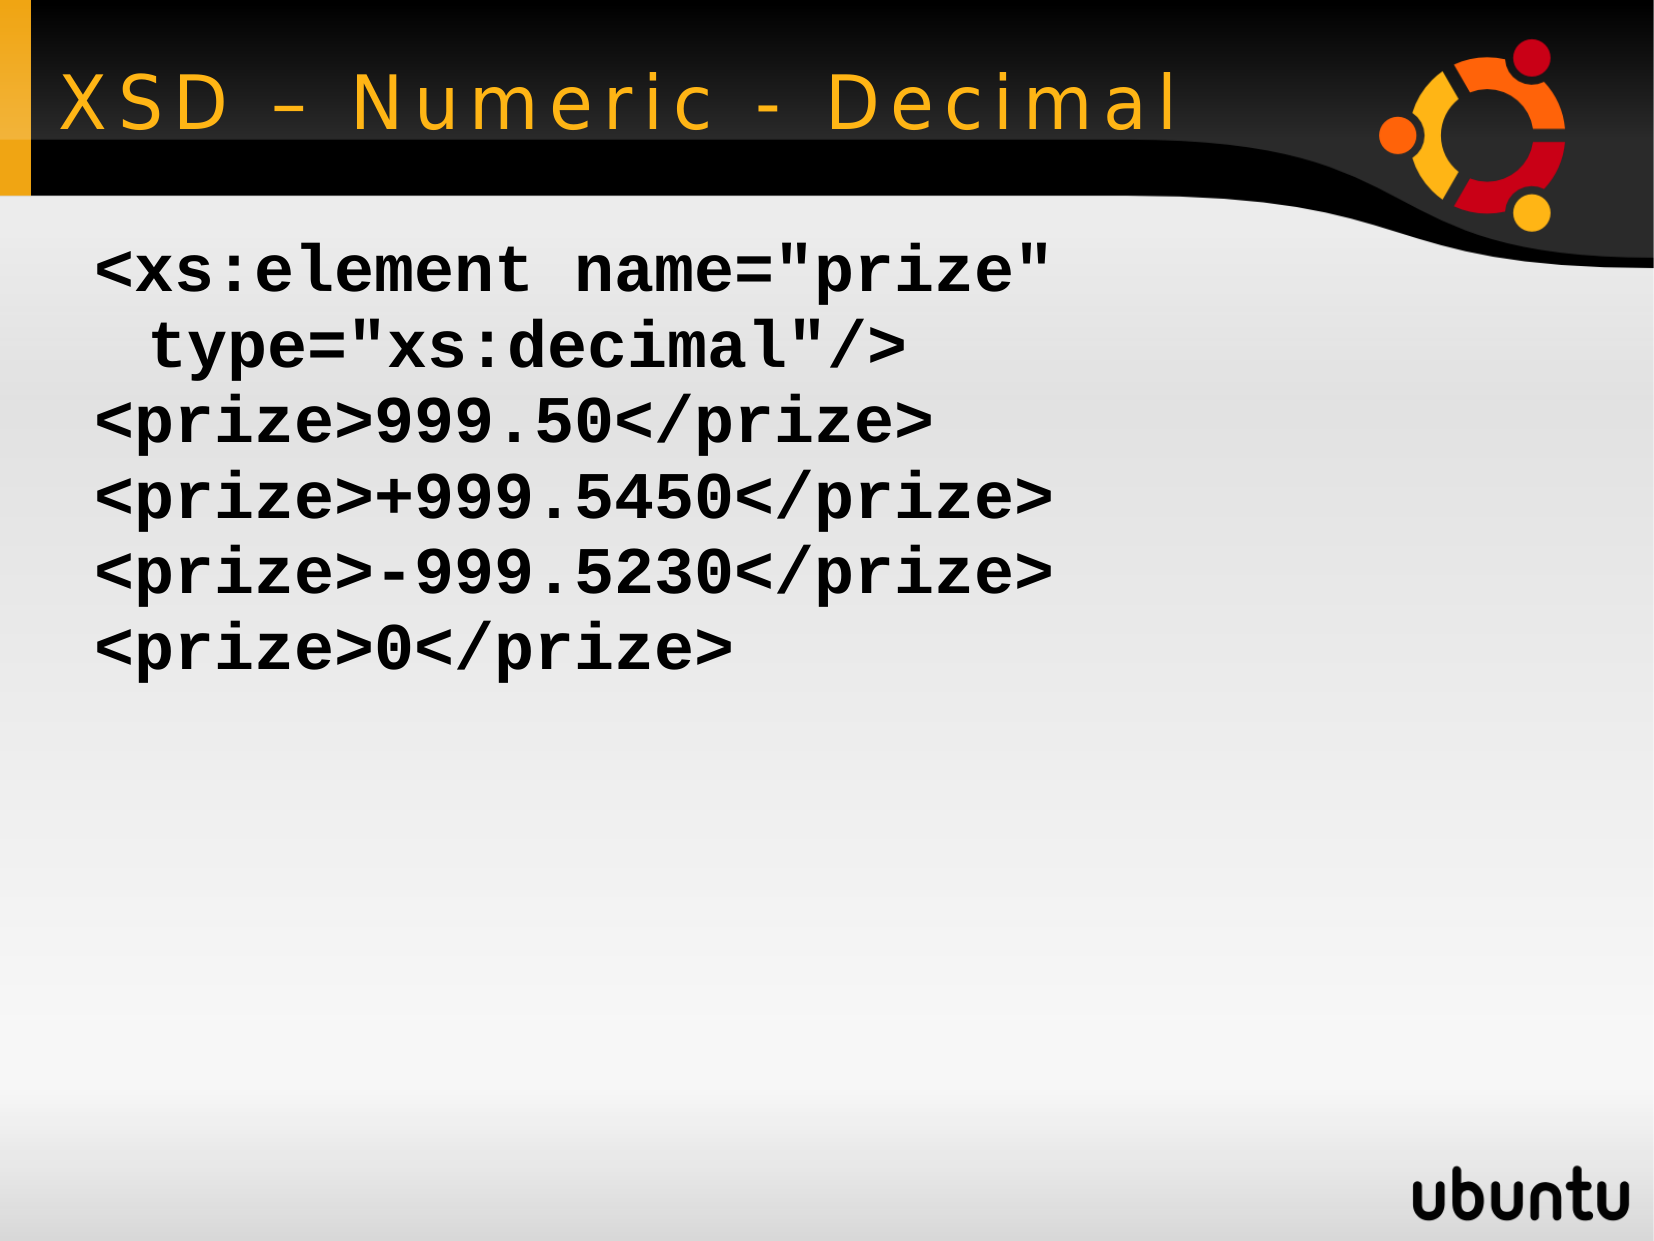

# XSD – Numeric - Decimal
<xs:element name="prize" type="xs:decimal"/>
<prize>999.50</prize>
<prize>+999.5450</prize>
<prize>-999.5230</prize>
<prize>0</prize>